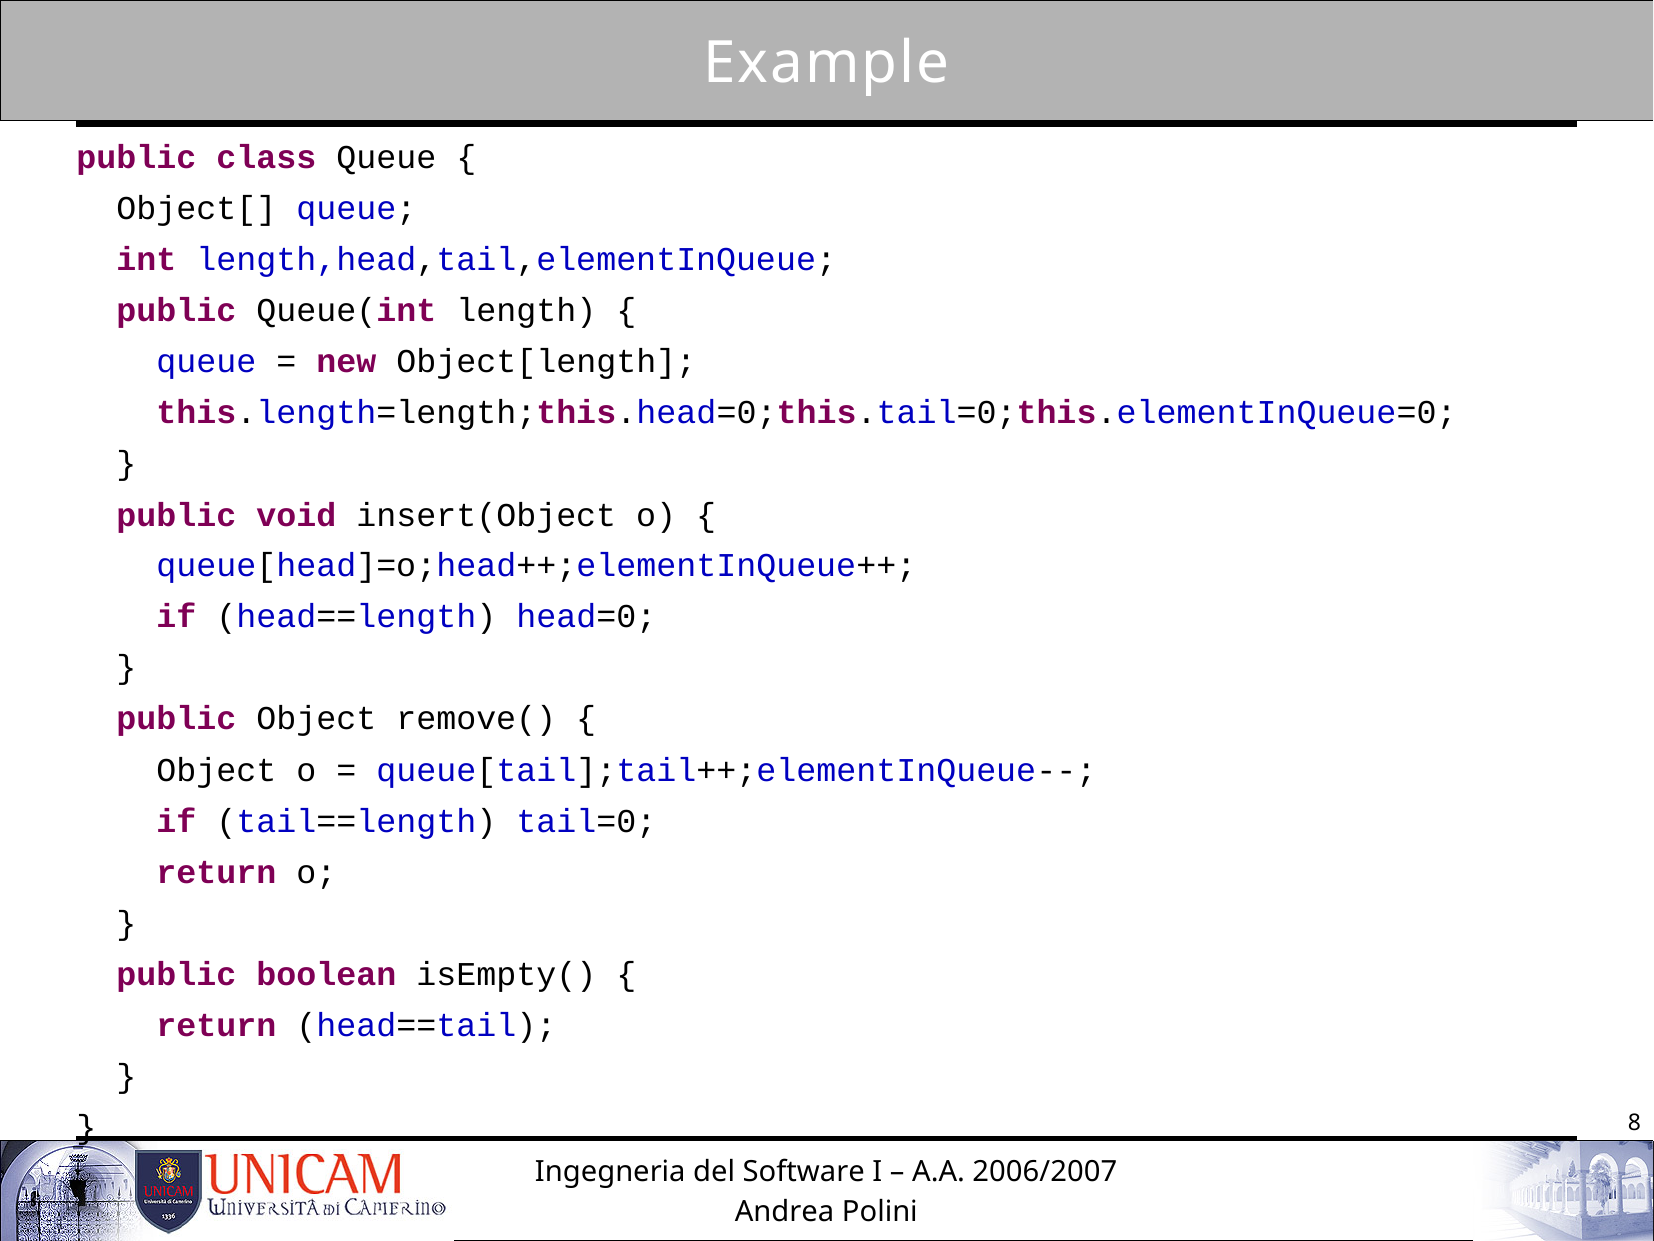

# Example
public class Queue {
 Object[] queue;
 int length,head,tail,elementInQueue;
 public Queue(int length) {
 queue = new Object[length];
 this.length=length;this.head=0;this.tail=0;this.elementInQueue=0;
 }
 public void insert(Object o) {
 queue[head]=o;head++;elementInQueue++;
 if (head==length) head=0;
 }
 public Object remove() {
 Object o = queue[tail];tail++;elementInQueue--;
 if (tail==length) tail=0;
 return o;
 }
 public boolean isEmpty() {
 return (head==tail);
 }
}
8